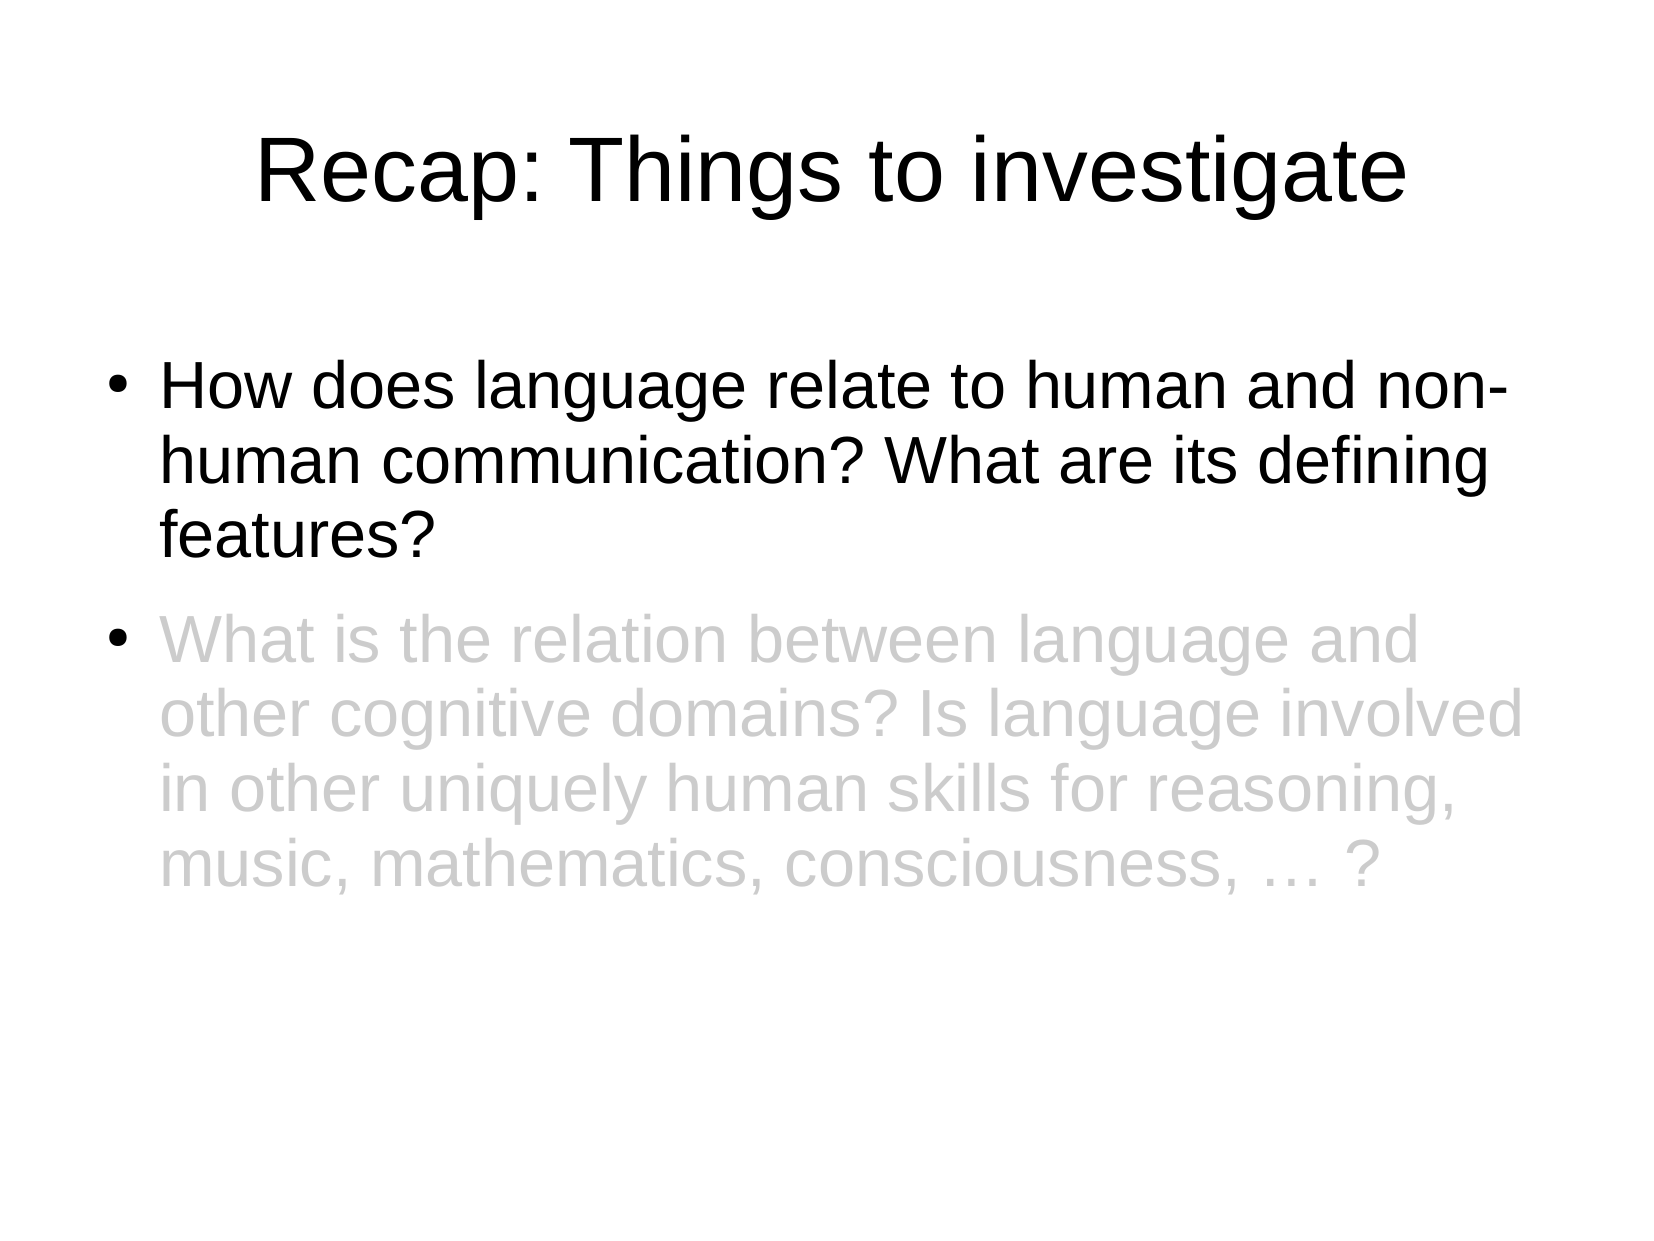

# Recap: Things to investigate
How does language relate to human and non-human communication? What are its defining features?
What is the relation between language and other cognitive domains? Is language involved in other uniquely human skills for reasoning, music, mathematics, consciousness, … ?